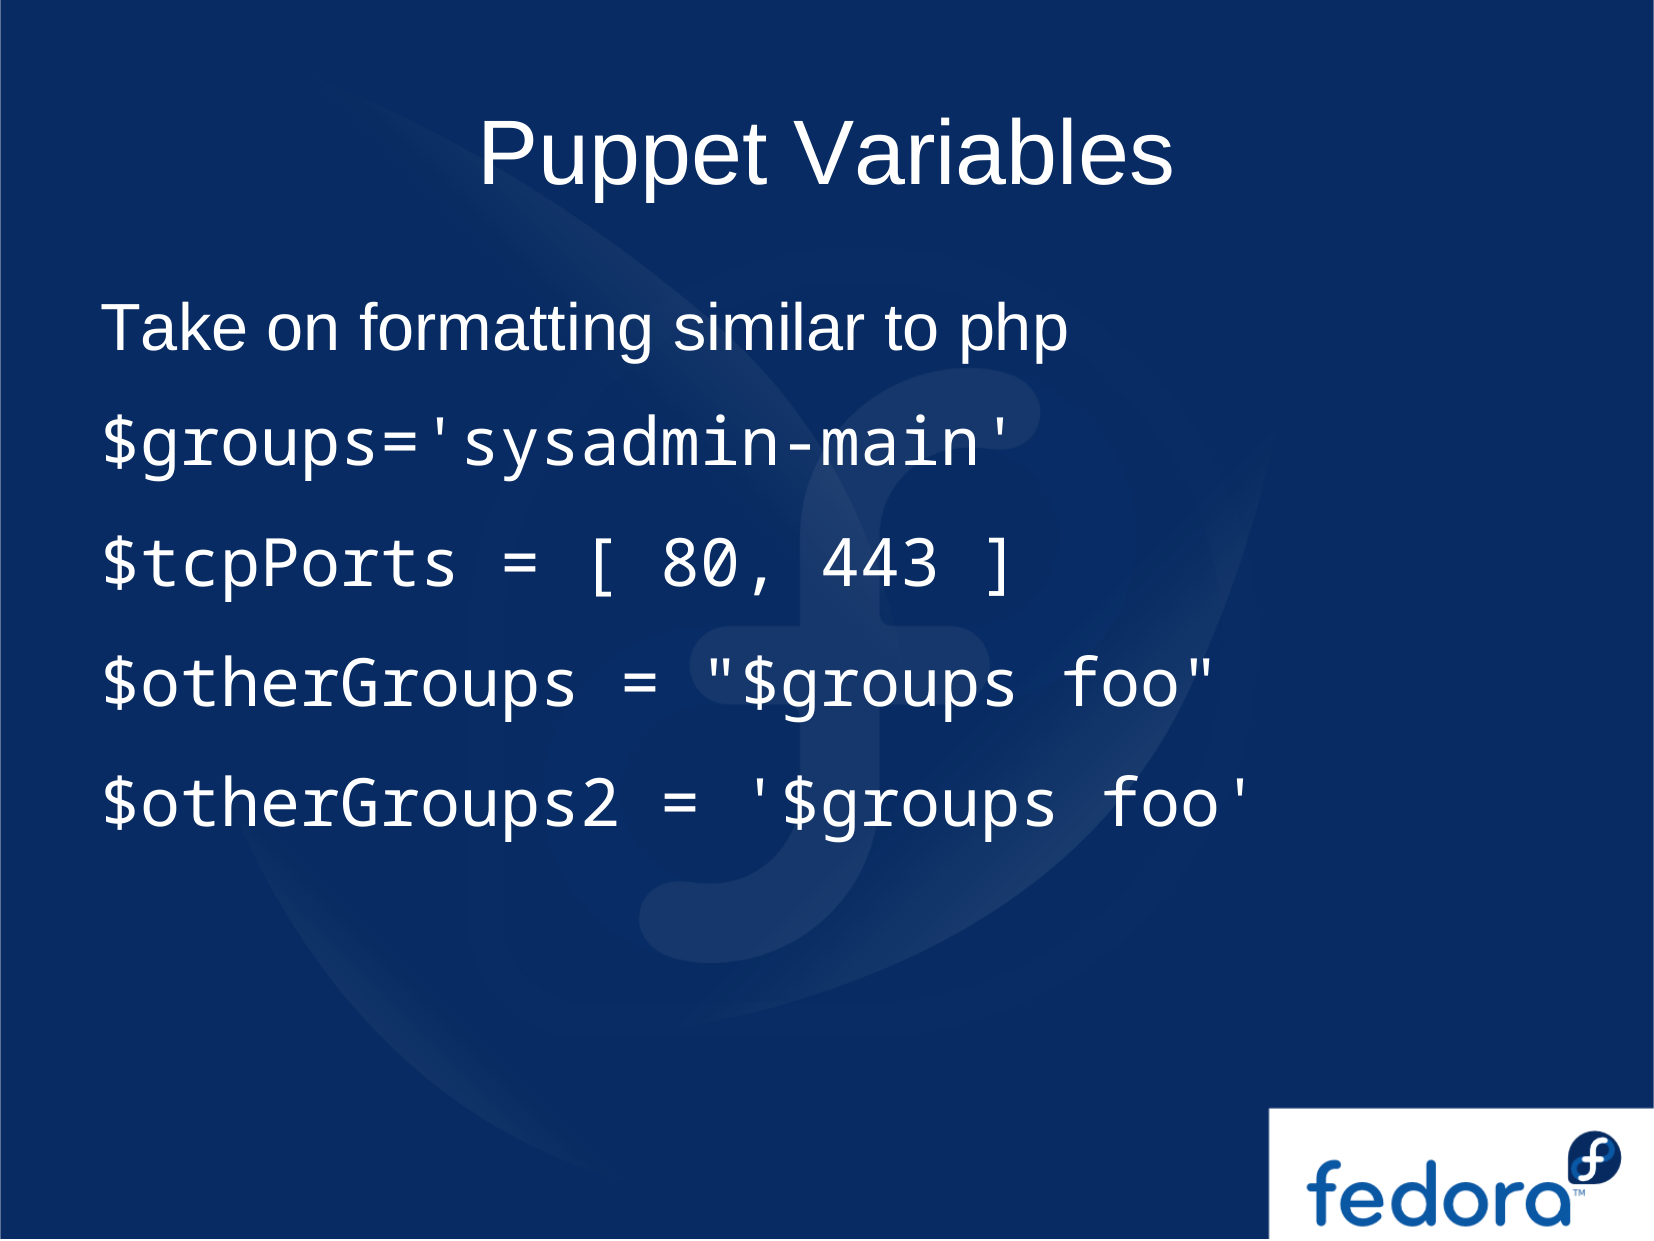

# Puppet Variables
Take on formatting similar to php
$groups='sysadmin-main'
$tcpPorts = [ 80, 443 ]
$otherGroups = "$groups foo"
$otherGroups2 = '$groups foo'